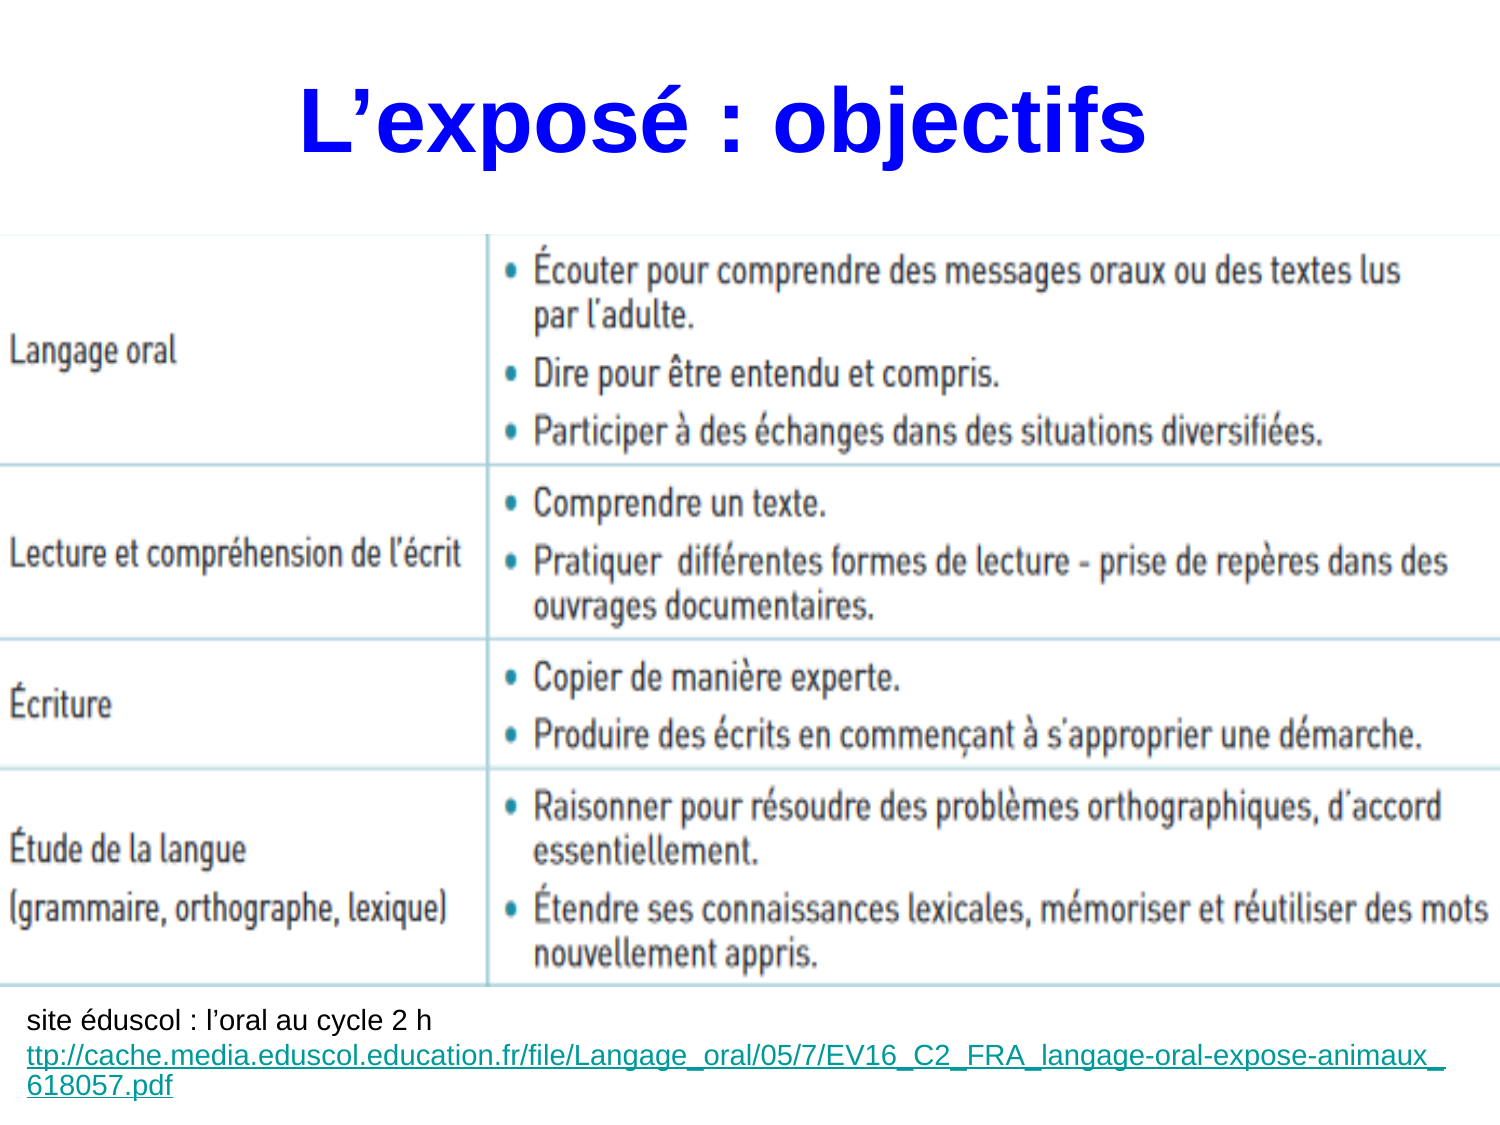

# L’exposé : objectifs
site éduscol : l’oral au cycle 2 http://cache.media.eduscol.education.fr/file/Langage_oral/05/7/EV16_C2_FRA_langage-oral-expose-animaux_618057.pdf